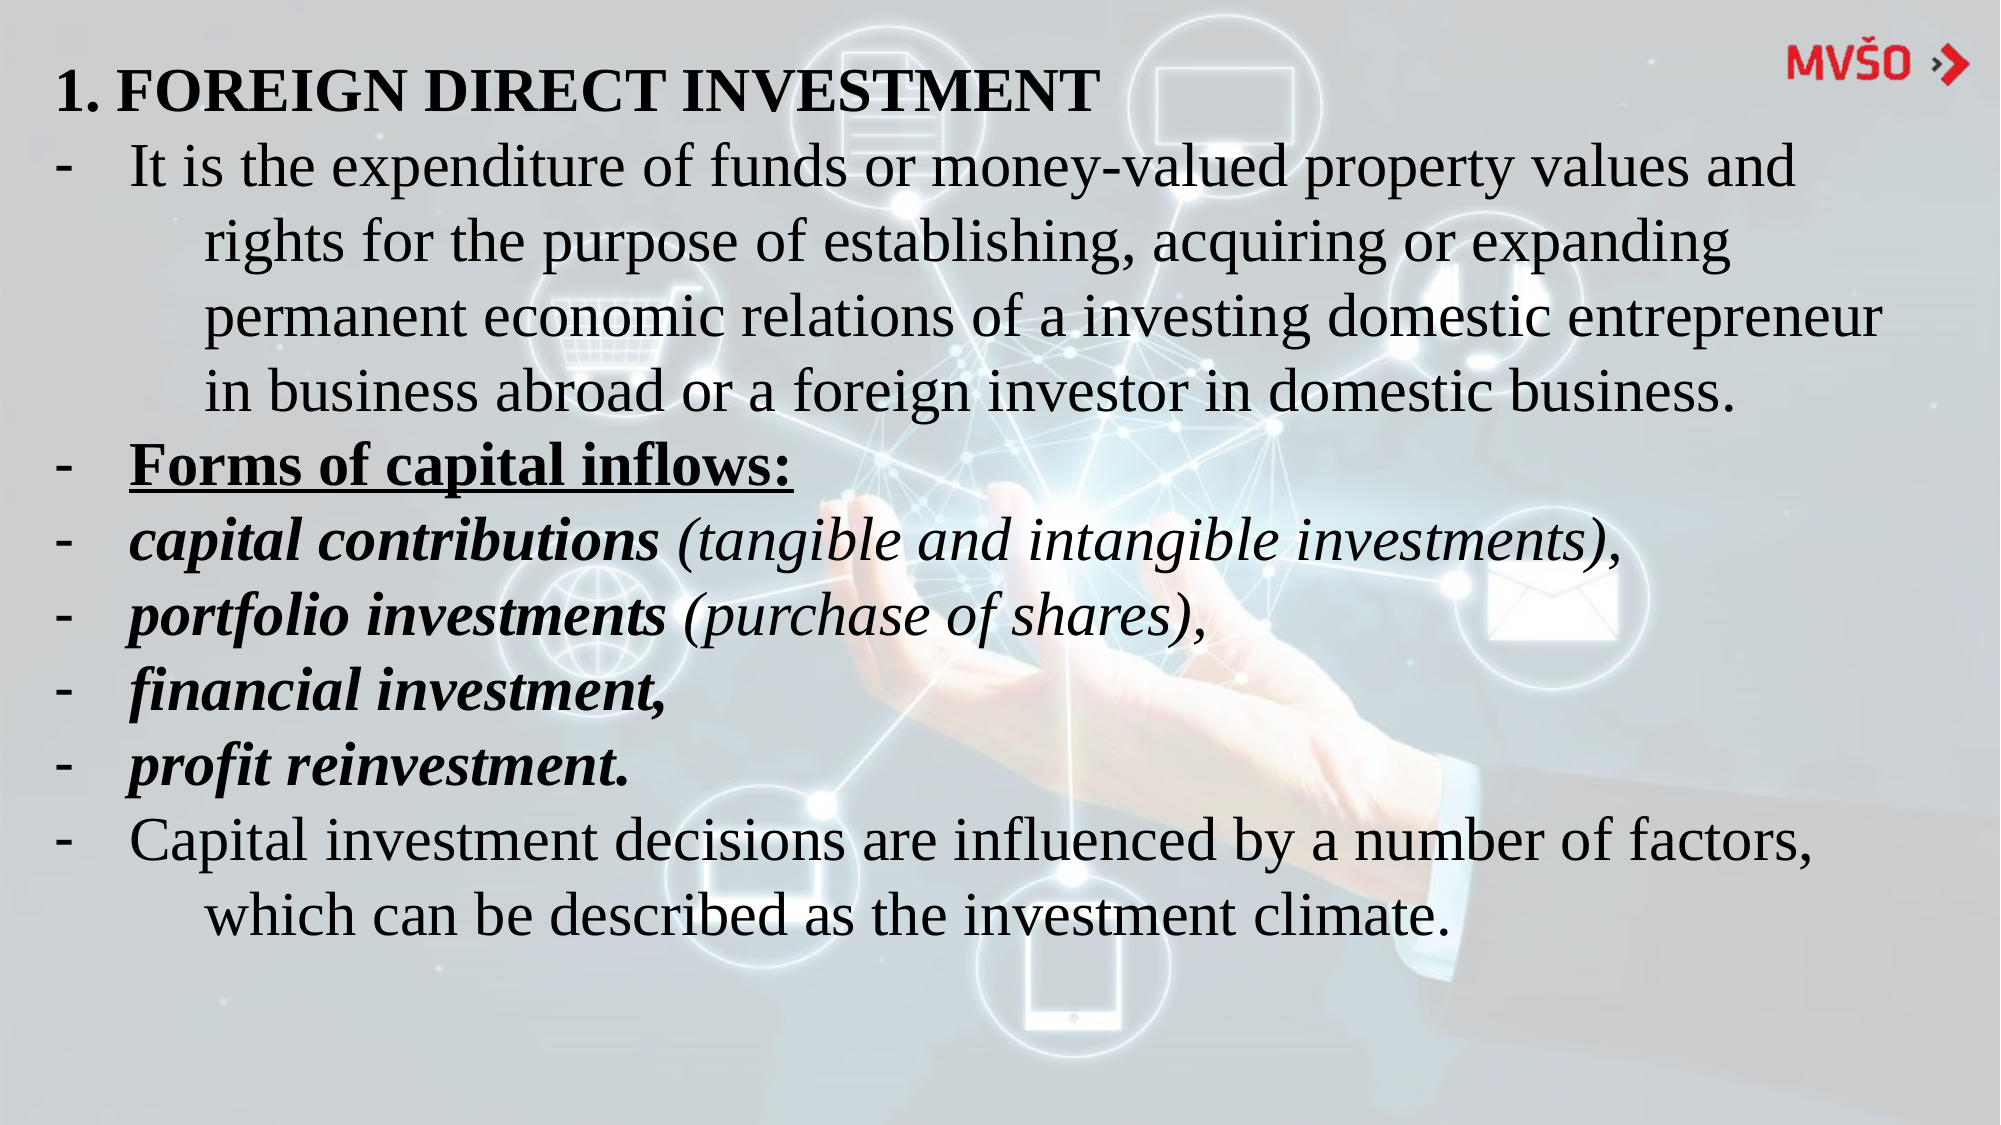

1. FOREIGN DIRECT INVESTMENT
It is the expenditure of funds or money-valued property values and rights for the purpose of establishing, acquiring or expanding permanent economic relations of a investing domestic entrepreneur in business abroad or a foreign investor in domestic business.
Forms of capital inflows:
capital contributions (tangible and intangible investments),
portfolio investments (purchase of shares),
financial investment,
profit reinvestment.
Capital investment decisions are influenced by a number of factors, which can be described as the investment climate.